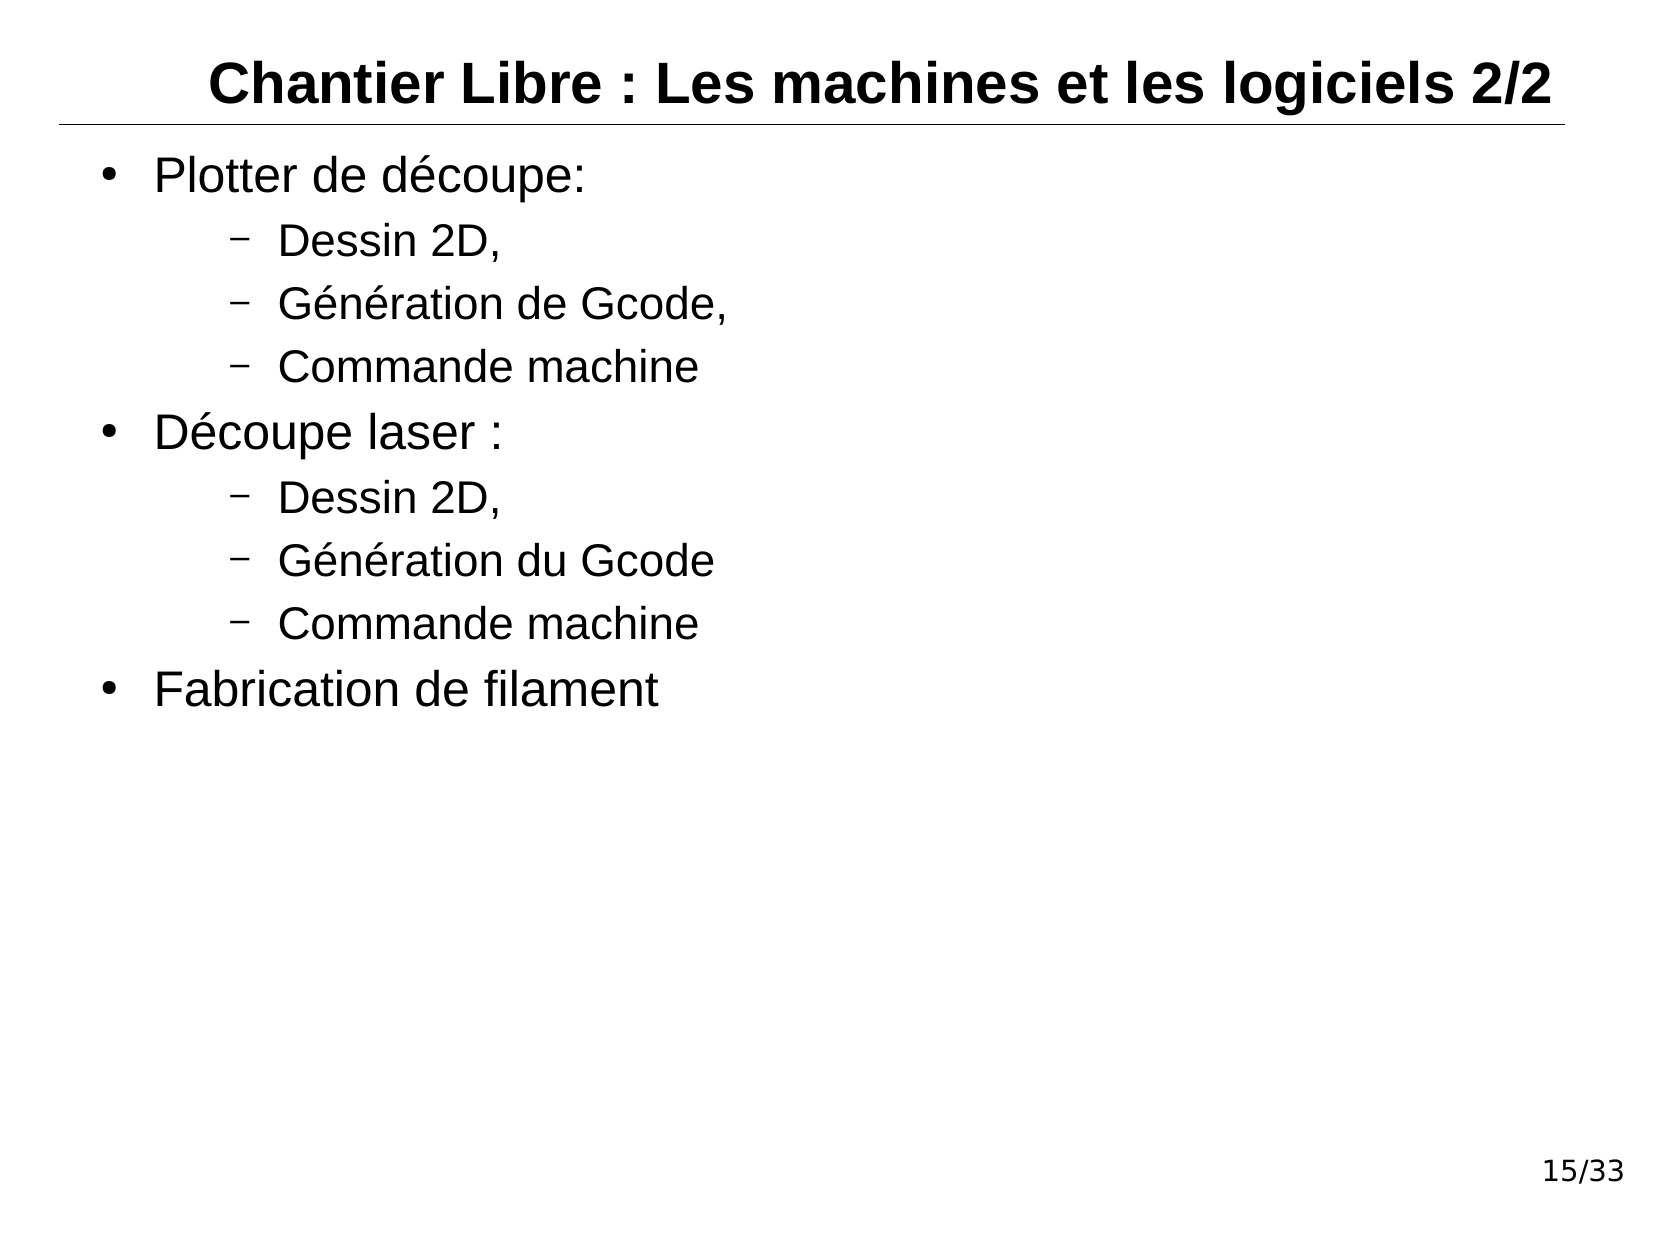

# Chantier Libre : Les machines et les logiciels 2/2
Plotter de découpe:
Dessin 2D,
Génération de Gcode,
Commande machine
Découpe laser :
Dessin 2D,
Génération du Gcode
Commande machine
Fabrication de filament
15